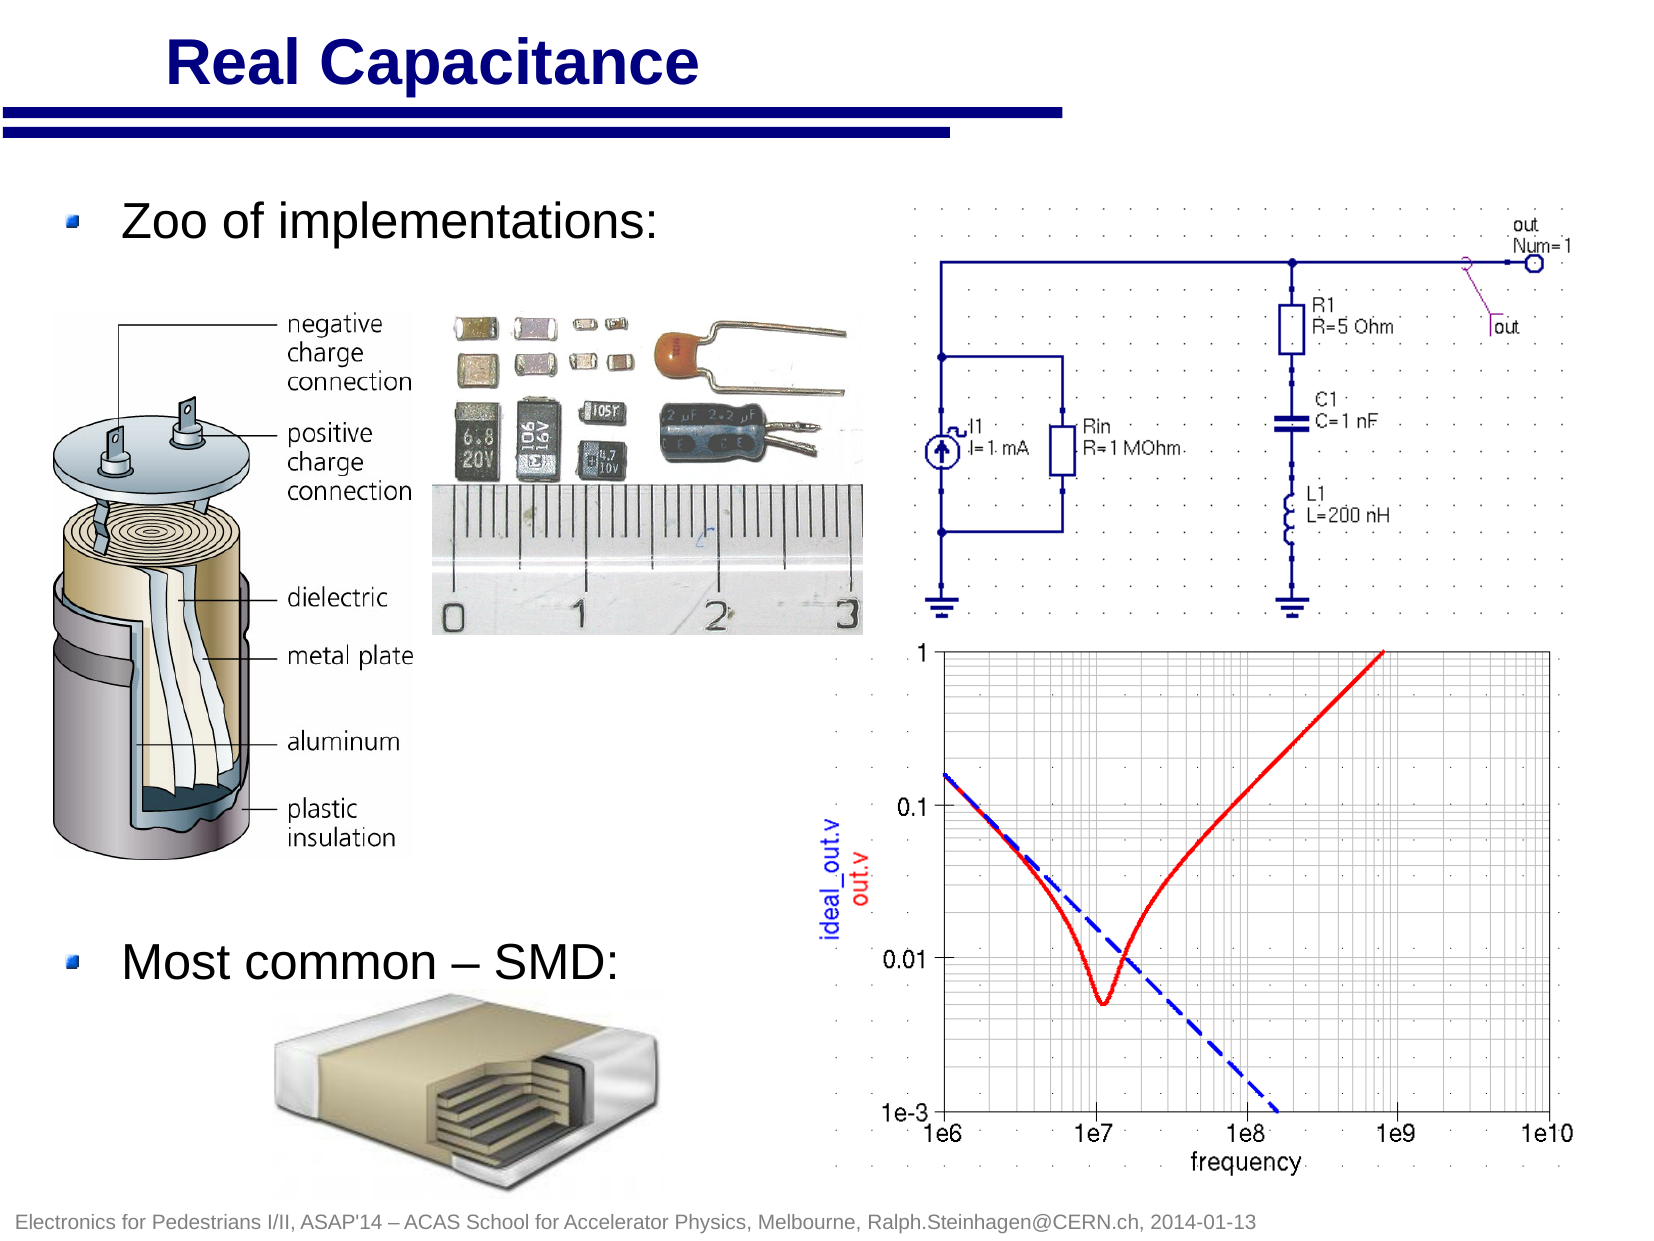

# Real Capacitance
Zoo of implementations:
Most common – SMD: